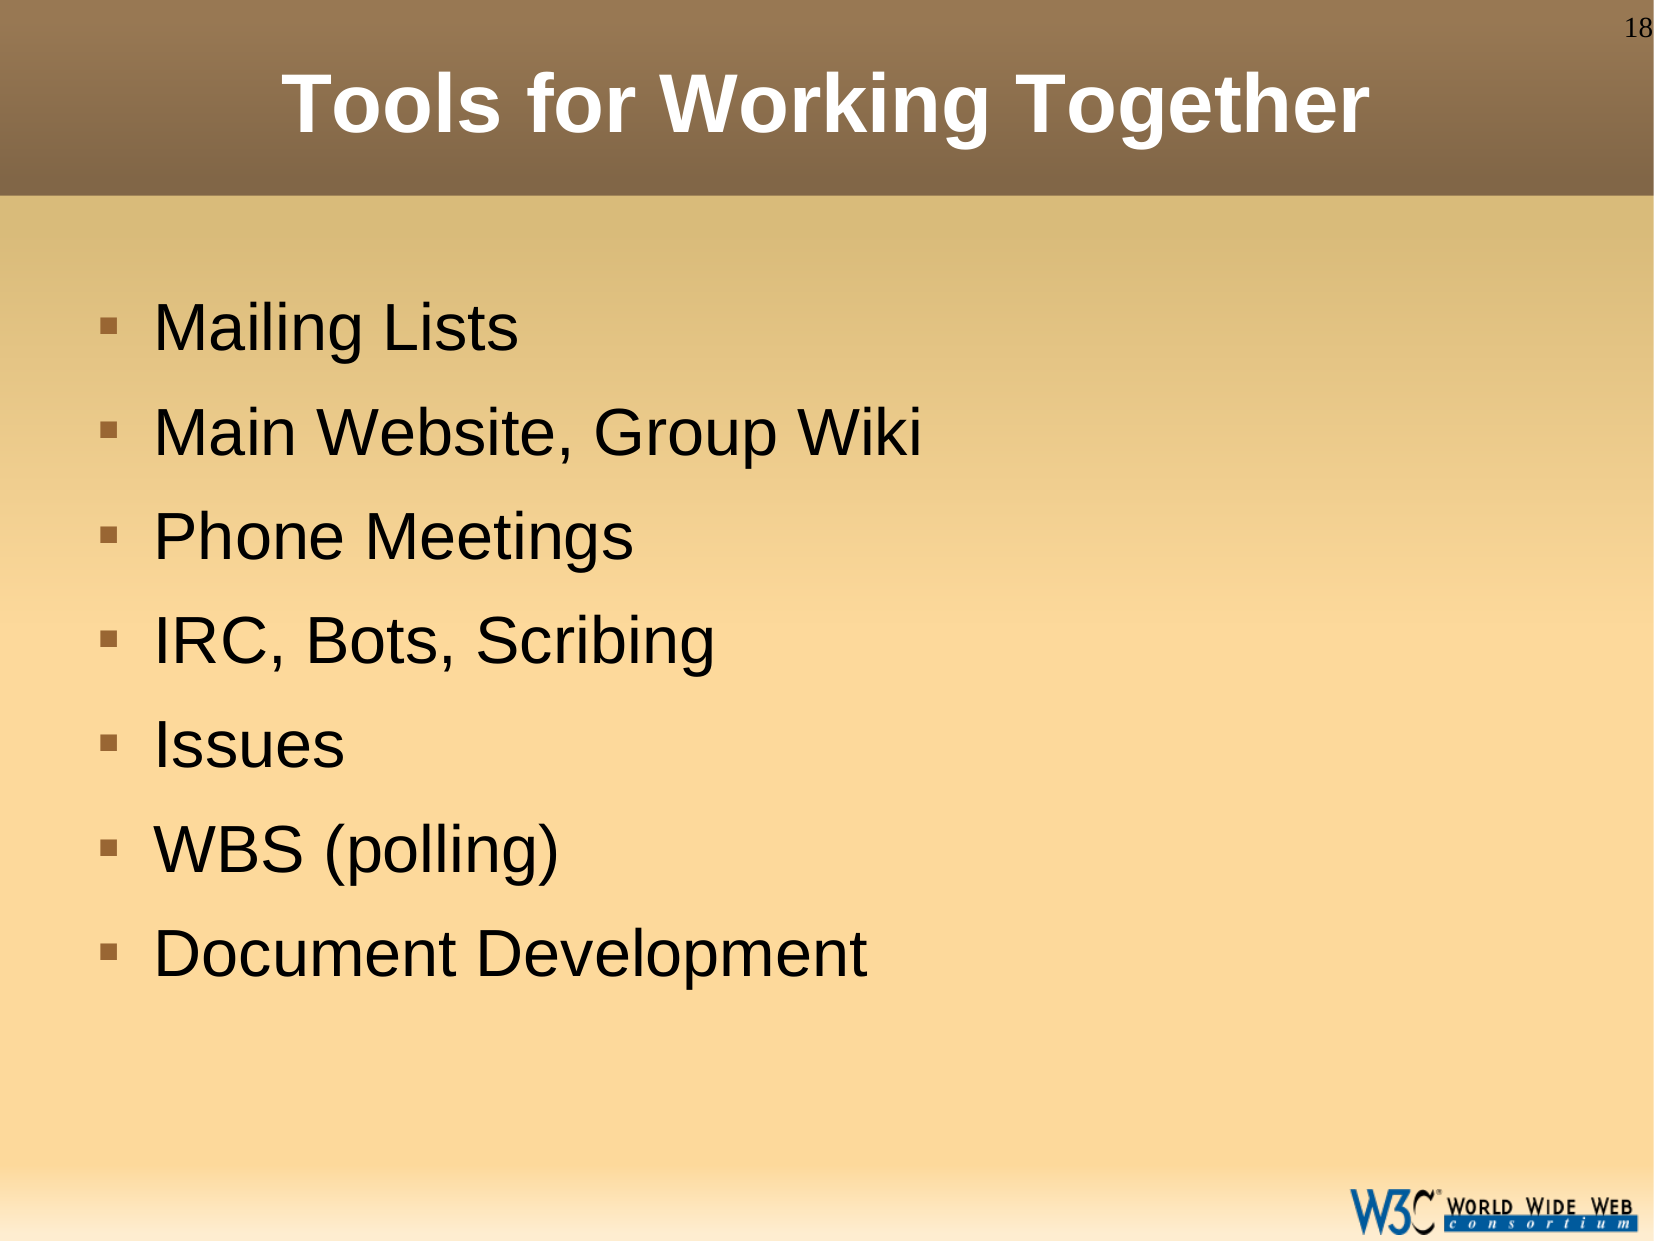

# Tools for Working Together
18
Mailing Lists
Main Website, Group Wiki
Phone Meetings
IRC, Bots, Scribing
Issues
WBS (polling)
Document Development